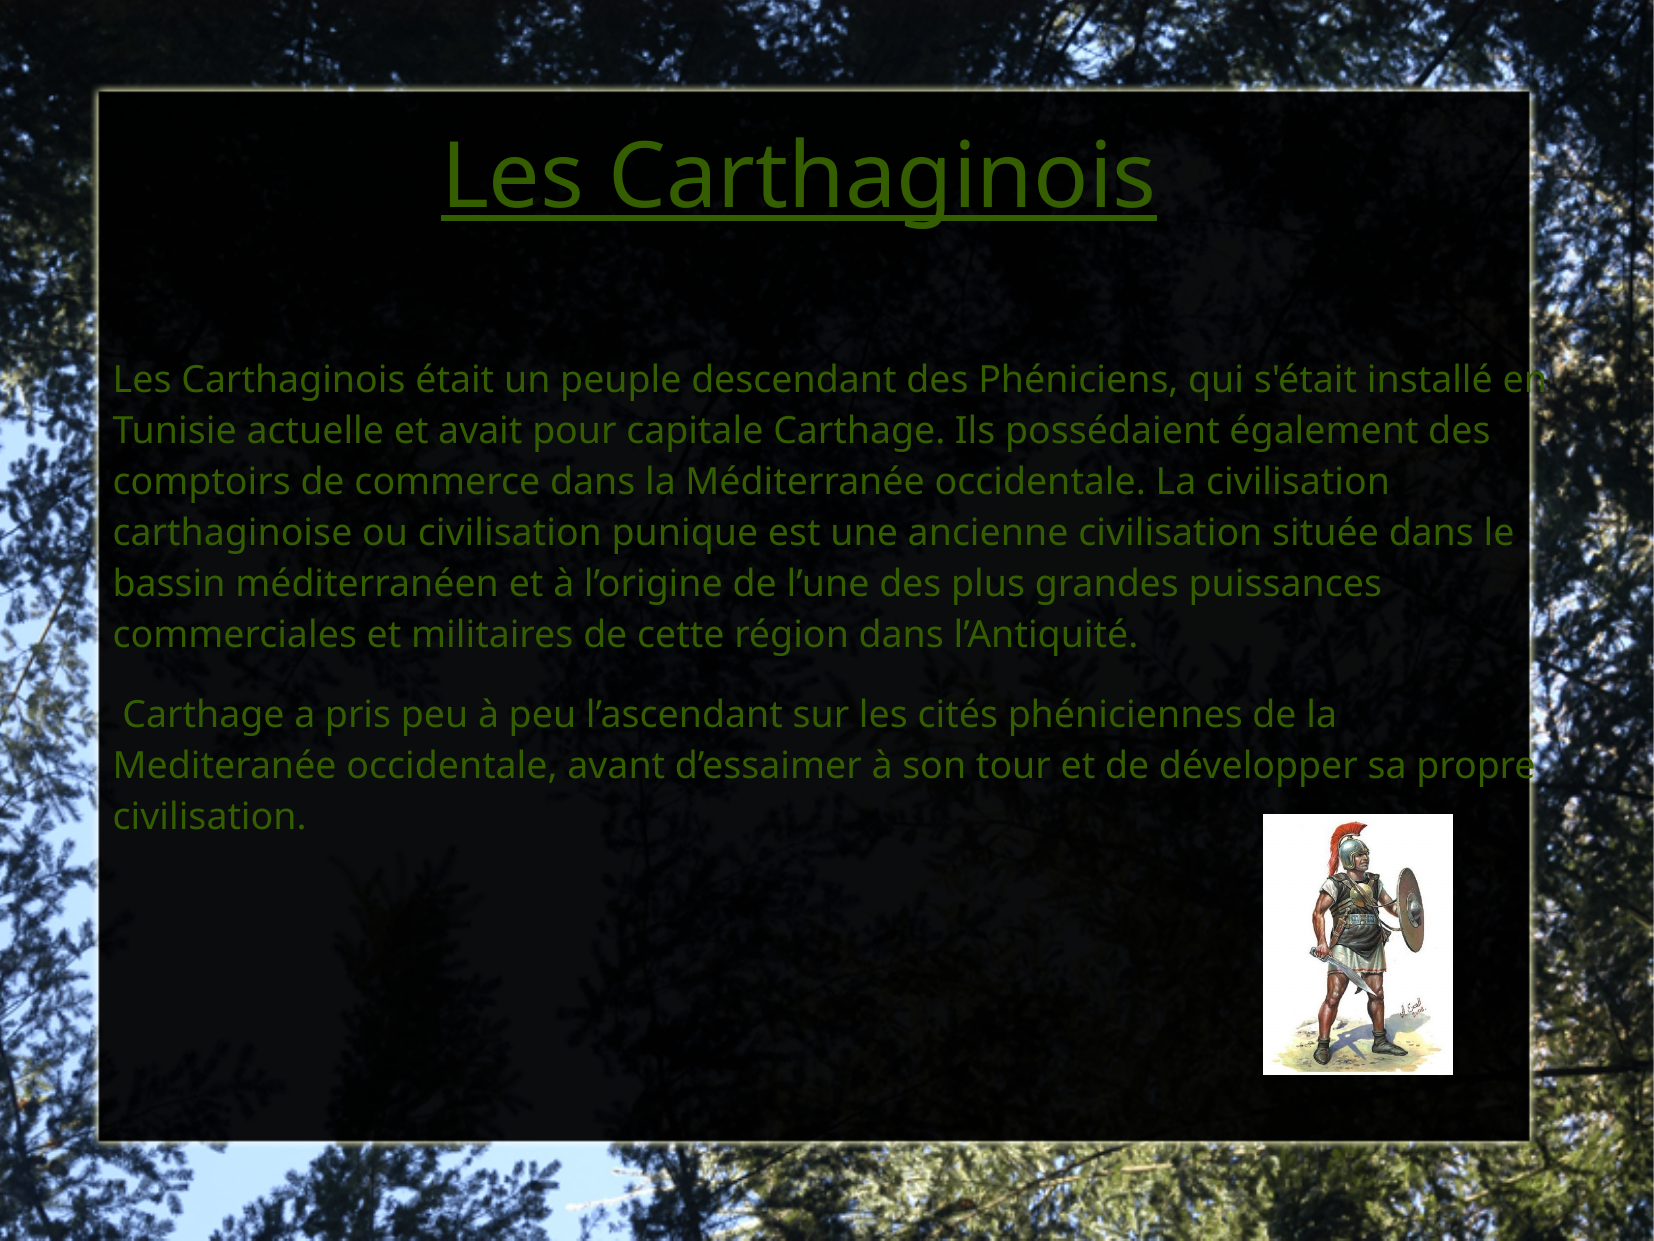

# Les Carthaginois
Les Carthaginois était un peuple descendant des Phéniciens, qui s'était installé en Tunisie actuelle et avait pour capitale Carthage. Ils possédaient également des comptoirs de commerce dans la Méditerranée occidentale. La civilisation carthaginoise ou civilisation punique est une ancienne civilisation située dans le bassin méditerranéen et à l’origine de l’une des plus grandes puissances commerciales et militaires de cette région dans l’Antiquité.
 Carthage a pris peu à peu l’ascendant sur les cités phéniciennes de la Mediteranée occidentale, avant d’essaimer à son tour et de développer sa propre civilisation.